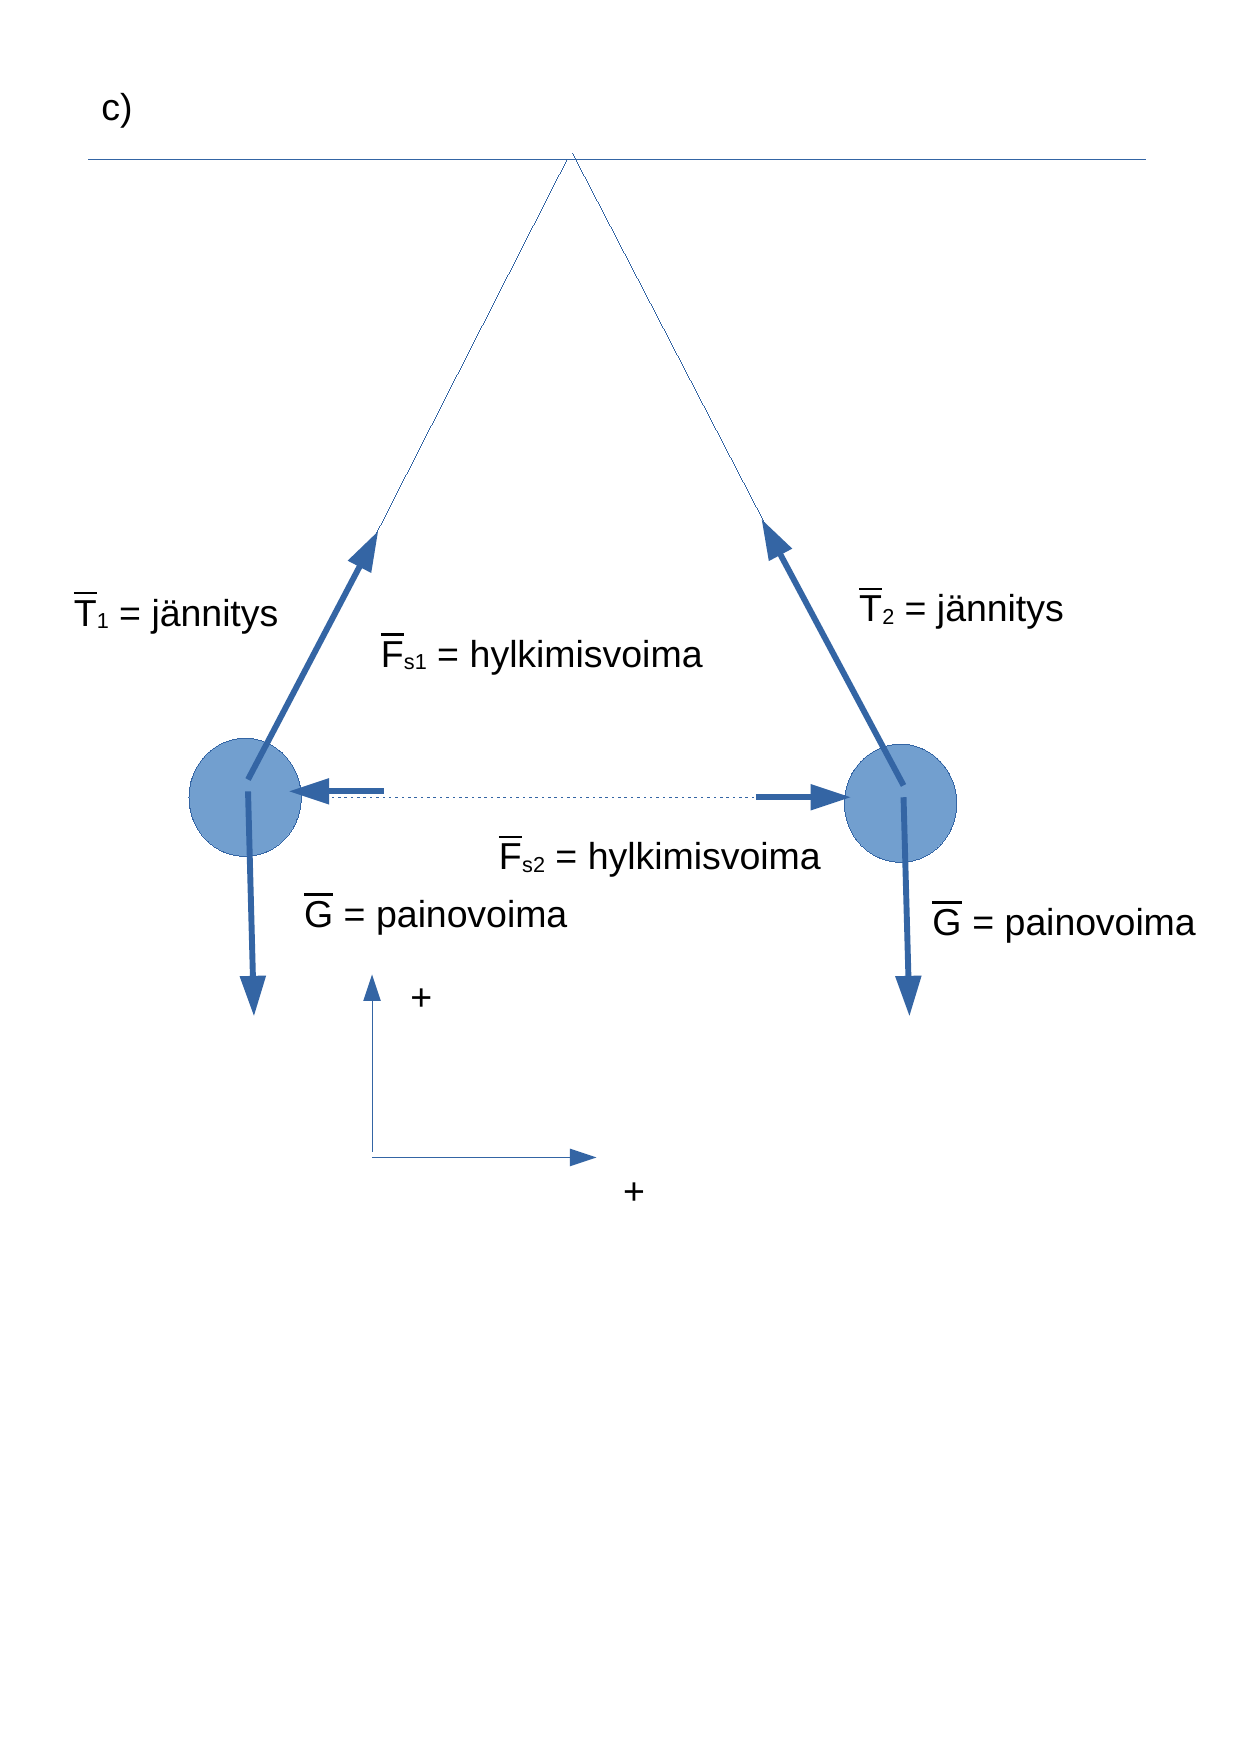

c)
T2 = jännitys
T1 = jännitys
Fs1 = hylkimisvoima
Fs2 = hylkimisvoima
G = painovoima
G = painovoima
+
+